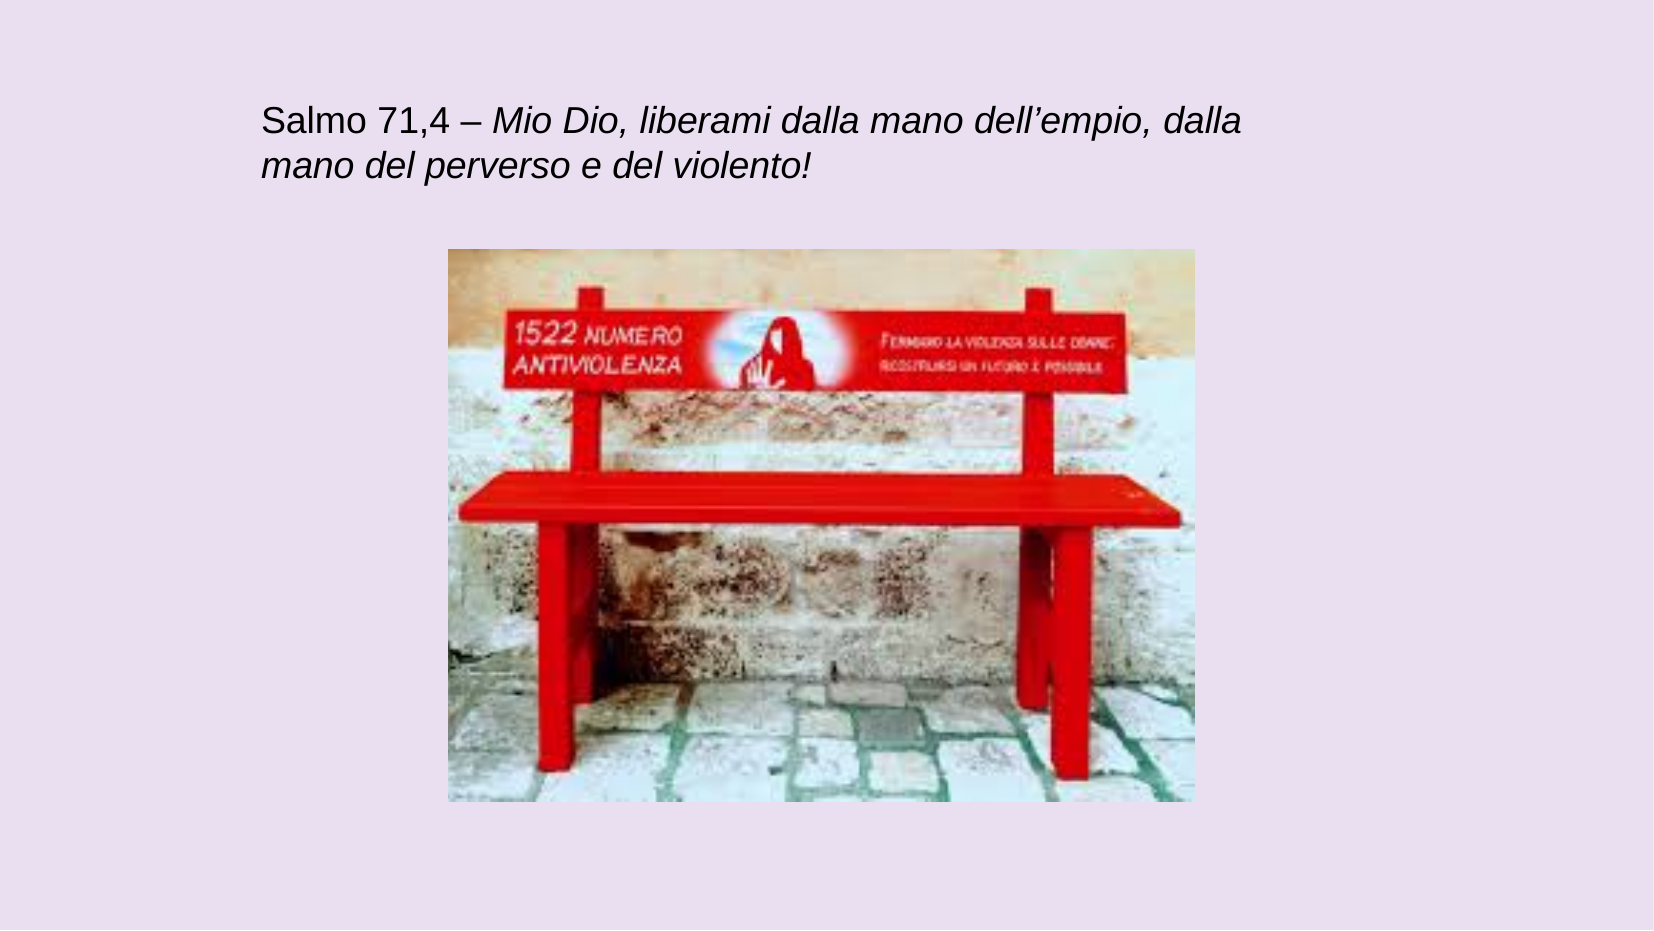

#
Salmo 71,4 – Mio Dio, liberami dalla mano dell’empio, dalla mano del perverso e del violento!